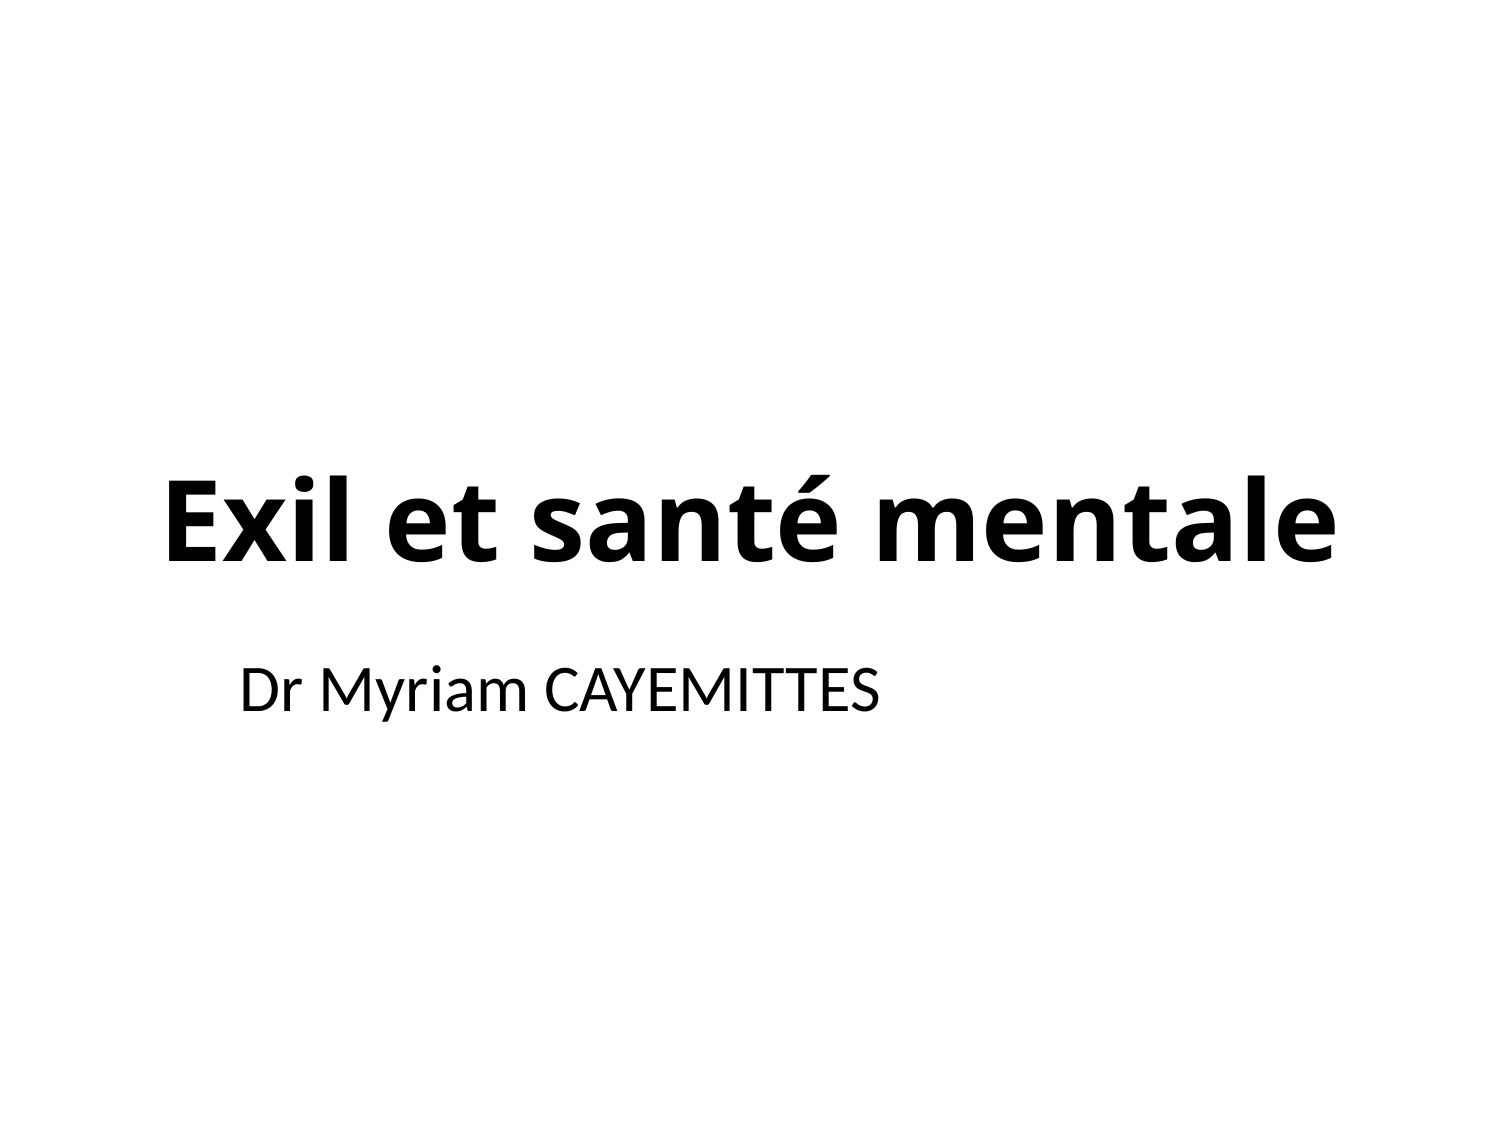

# Exil et santé mentale
Dr Myriam CAYEMITTES